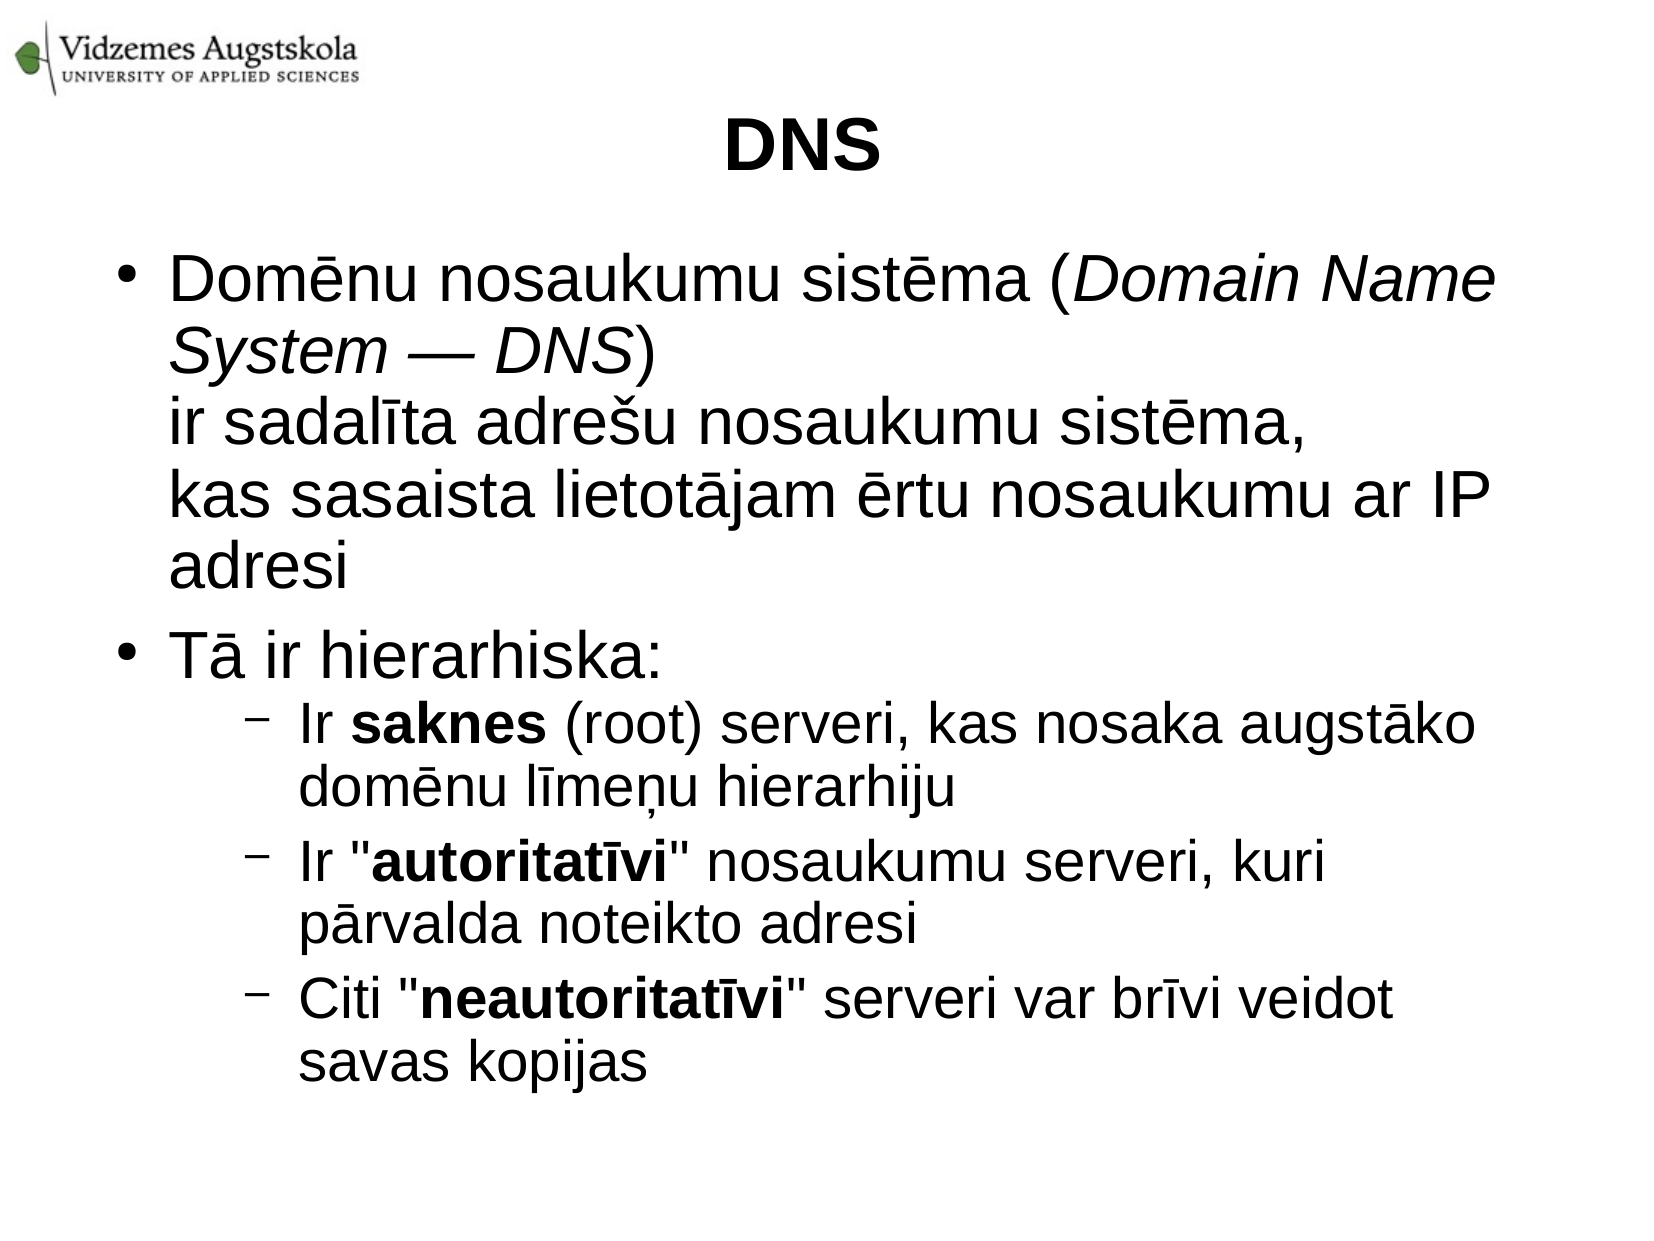

# DNS
Domēnu nosaukumu sistēma (Domain Name System — DNS)
ir sadalīta adrešu nosaukumu sistēma,
kas sasaista lietotājam ērtu nosaukumu ar IP adresi
Tā ir hierarhiska:
Ir saknes (root) serveri, kas nosaka augstāko domēnu līmeņu hierarhiju
Ir "autoritatīvi" nosaukumu serveri, kuri pārvalda noteikto adresi
Citi "neautoritatīvi" serveri var brīvi veidot savas kopijas